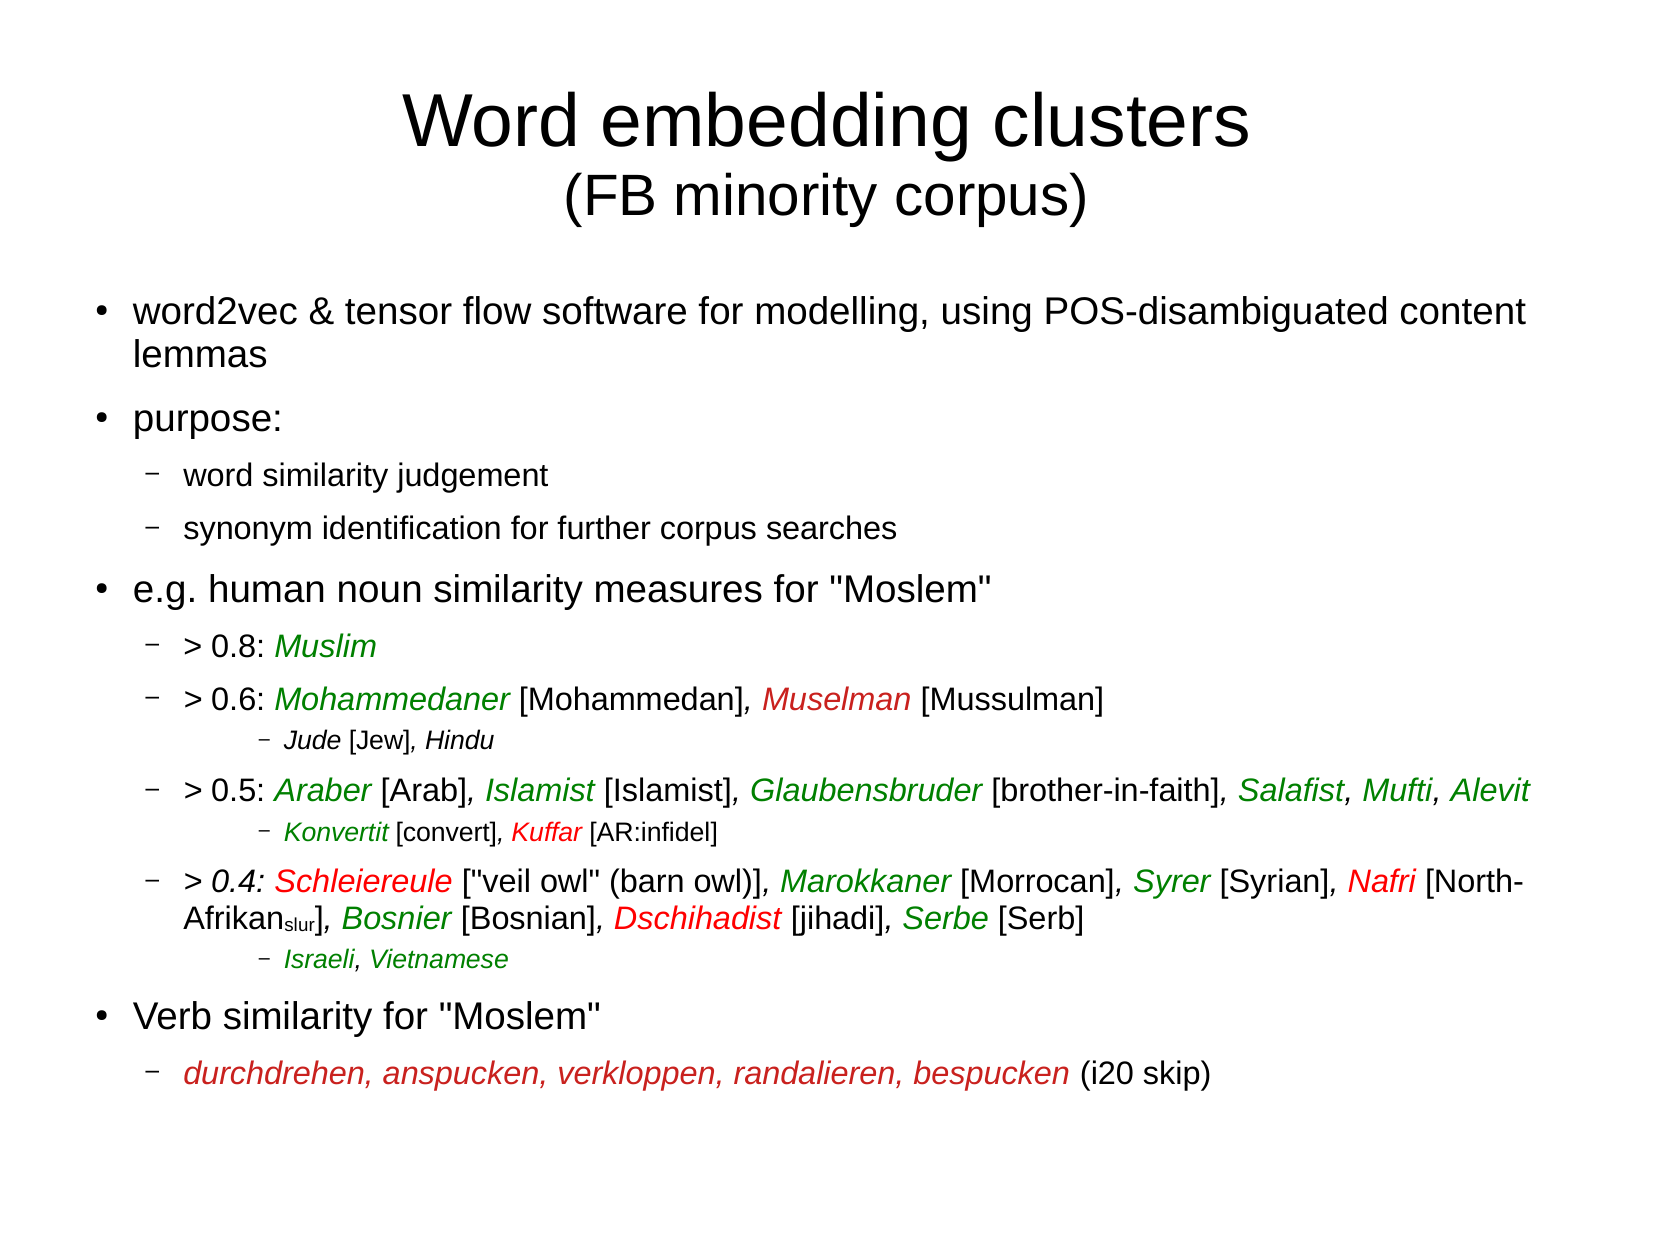

# Word embedding clusters (FB minority corpus)
word2vec & tensor flow software for modelling, using POS-disambiguated content lemmas
purpose:
word similarity judgement
synonym identification for further corpus searches
e.g. human noun similarity measures for "Moslem"
> 0.8: Muslim
> 0.6: Mohammedaner [Mohammedan], Muselman [Mussulman]
Jude [Jew], Hindu
> 0.5: Araber [Arab], Islamist [Islamist], Glaubensbruder [brother-in-faith], Salafist, Mufti, Alevit
Konvertit [convert], Kuffar [AR:infidel]
> 0.4: Schleiereule ["veil owl" (barn owl)], Marokkaner [Morrocan], Syrer [Syrian], Nafri [North-Afrikanslur], Bosnier [Bosnian], Dschihadist [jihadi], Serbe [Serb]
Israeli, Vietnamese
Verb similarity for "Moslem"
durchdrehen, anspucken, verkloppen, randalieren, bespucken (i20 skip)